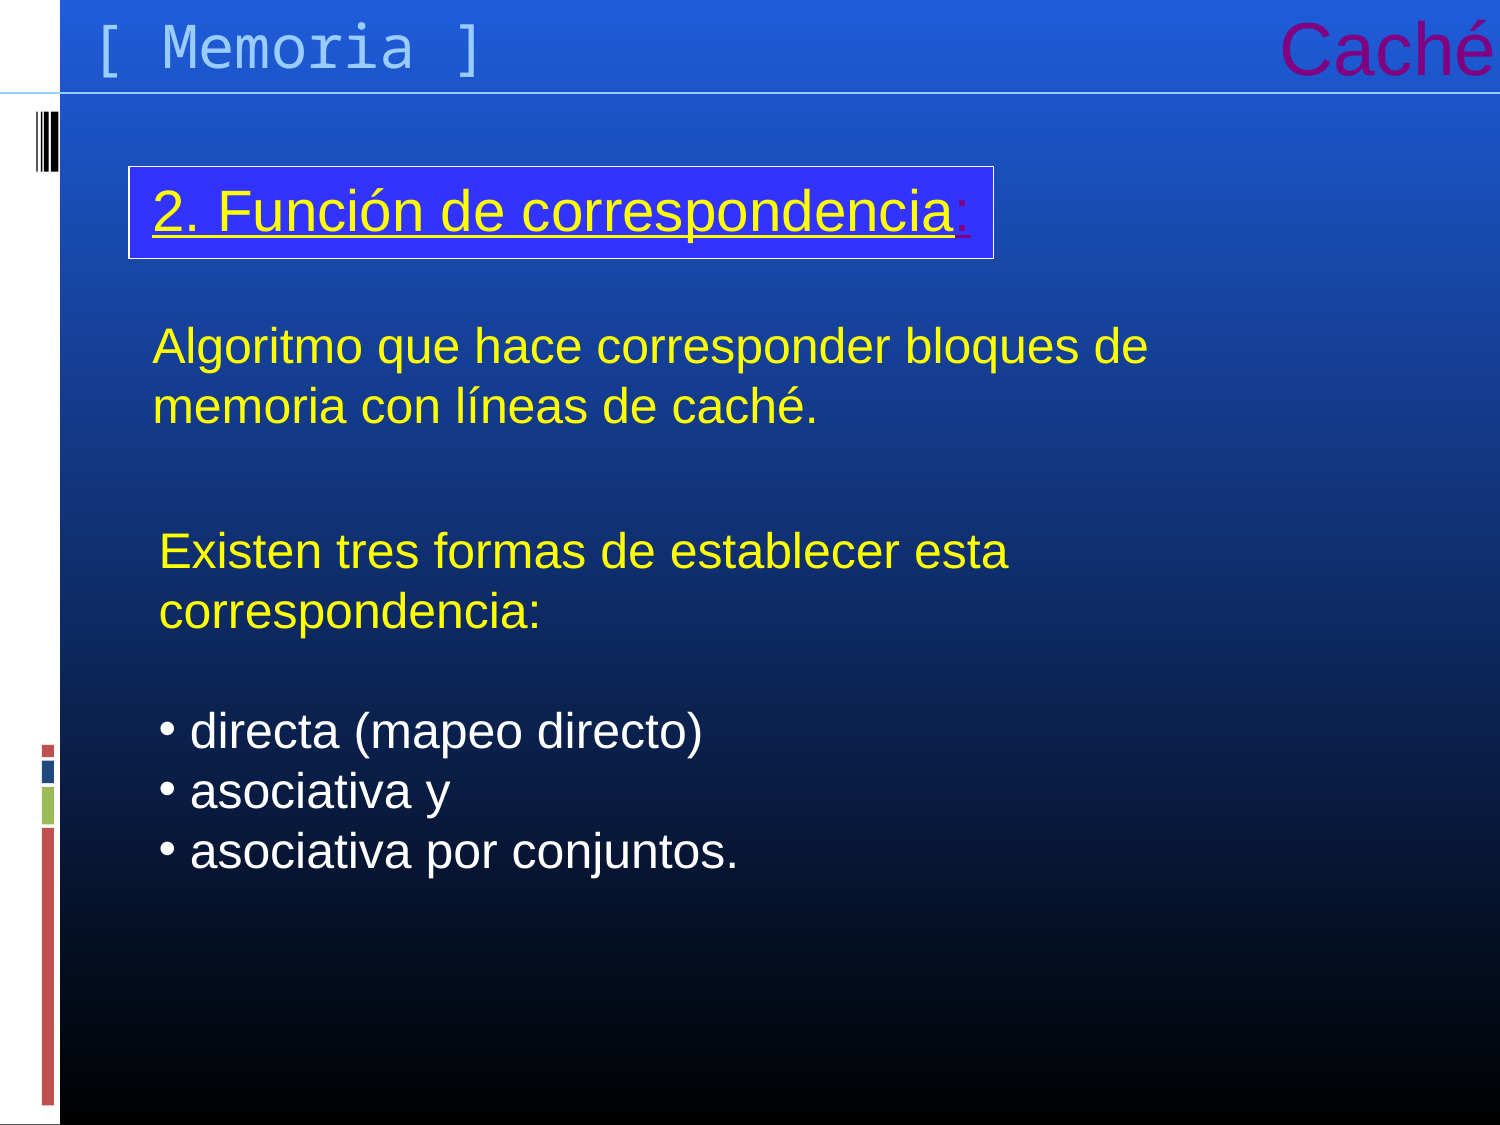

# [ Memoria ]
Caché
2. Función de correspondencia:
Algoritmo que hace corresponder bloques de
memoria con líneas de caché.
Existen tres formas de establecer esta correspondencia:
 directa (mapeo directo)
 asociativa y
 asociativa por conjuntos.